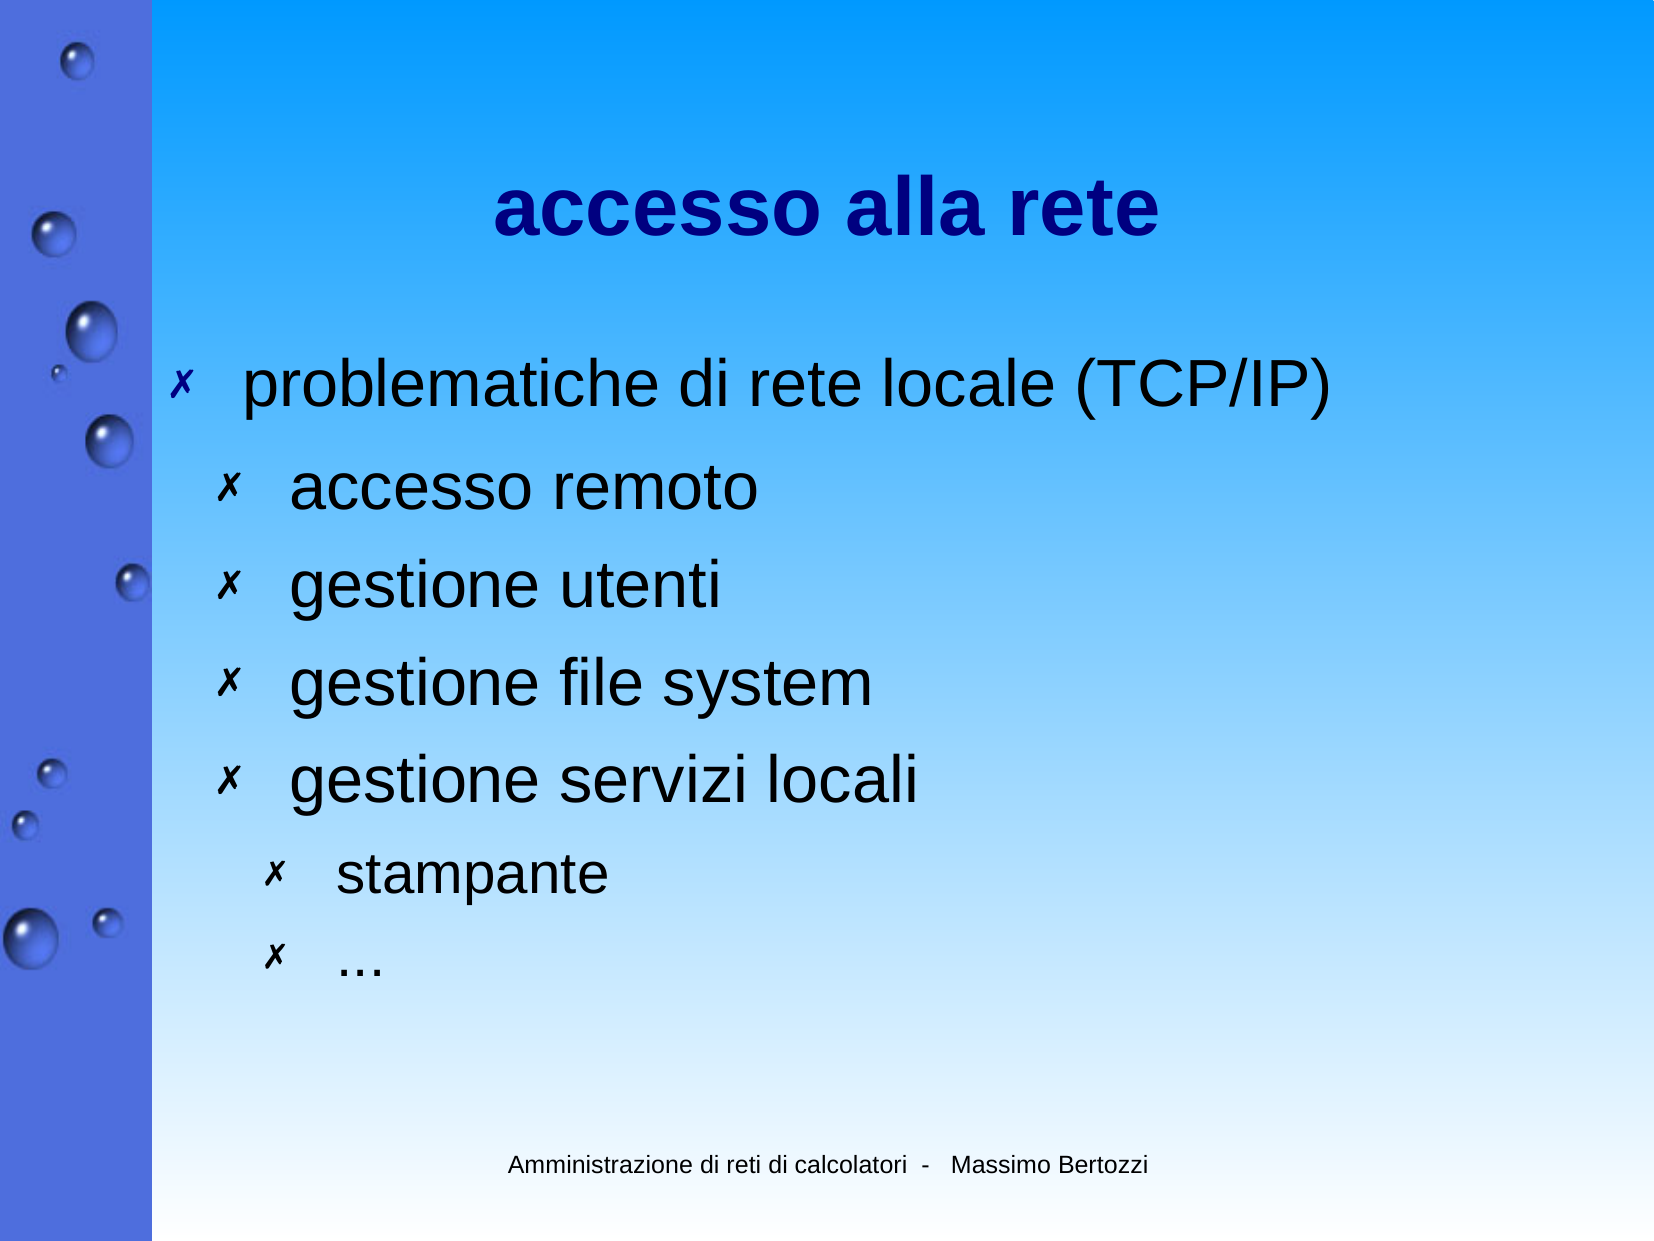

# accesso alla rete
problematiche di rete locale (TCP/IP)
accesso remoto
gestione utenti
gestione file system
gestione servizi locali
stampante
...